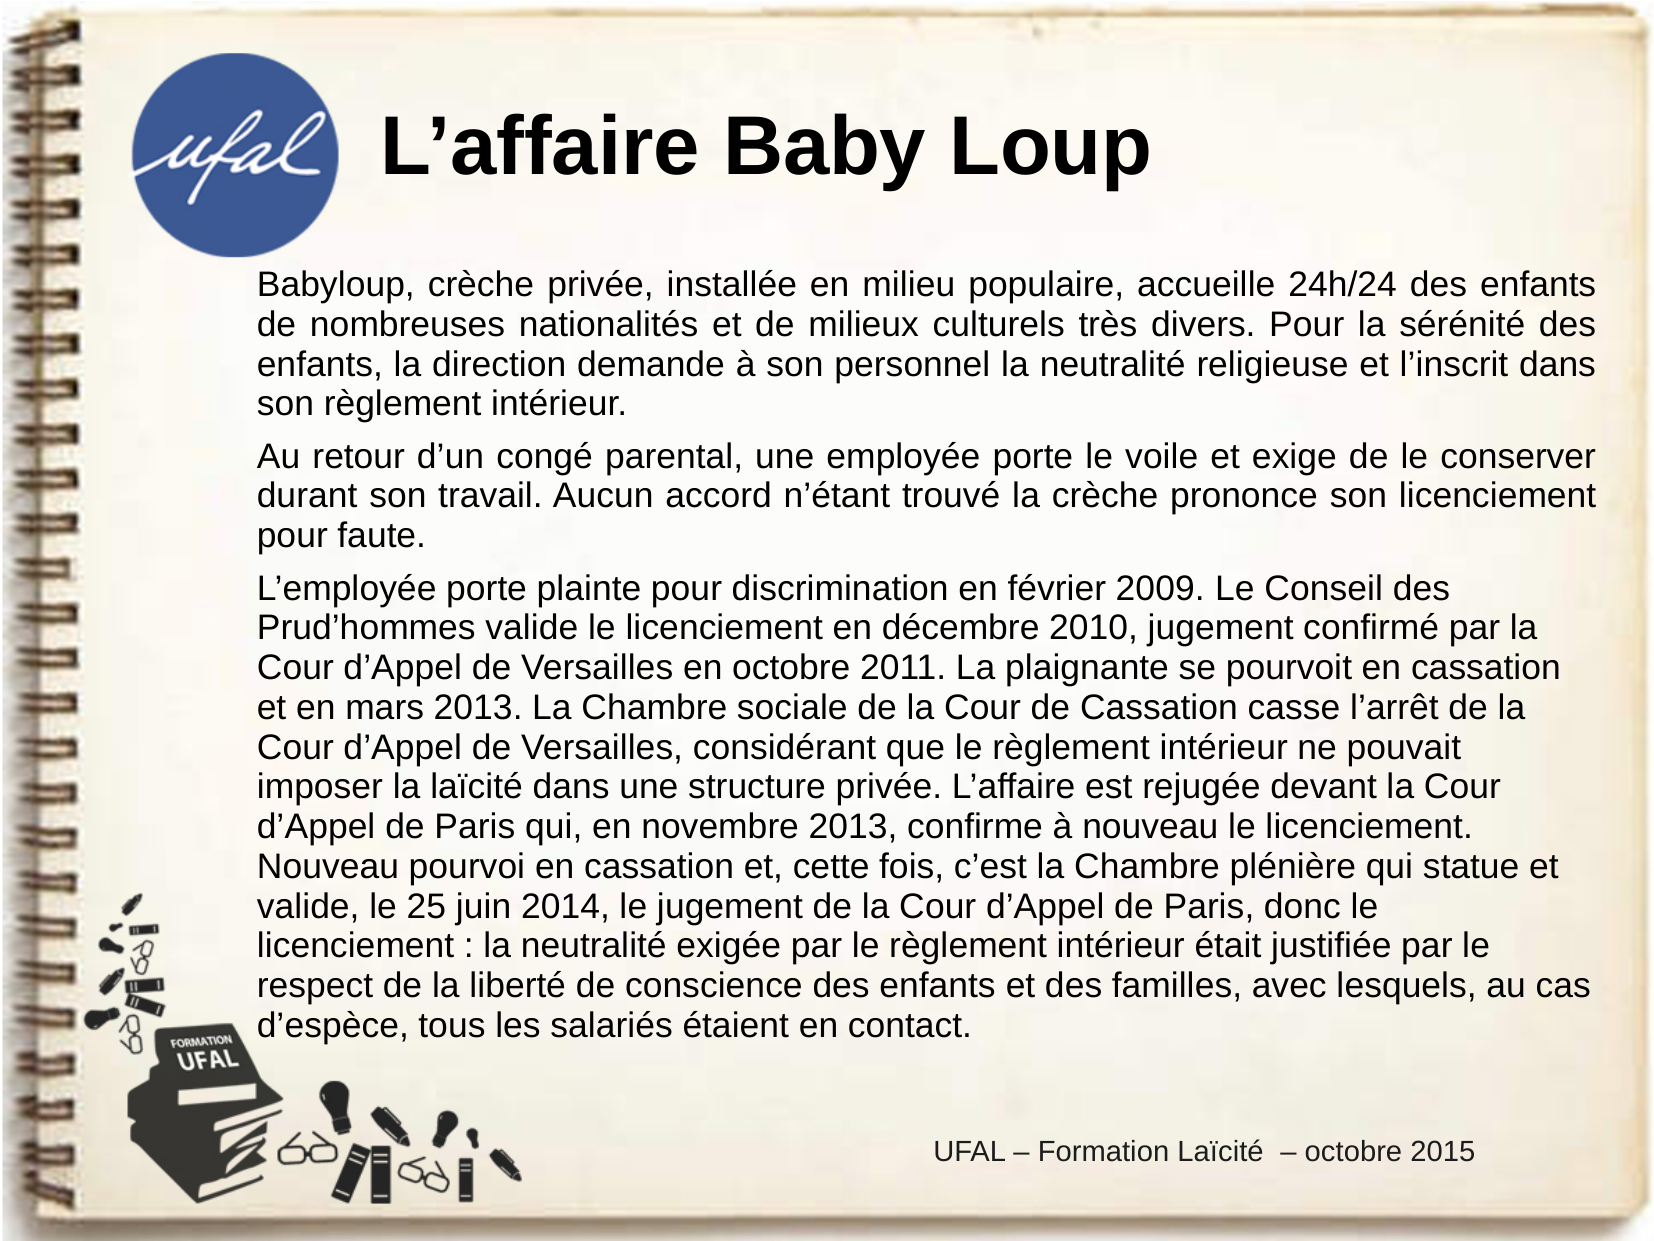

L’affaire Baby Loup
Babyloup, crèche privée, installée en milieu populaire, accueille 24h/24 des enfants de nombreuses nationalités et de milieux culturels très divers. Pour la sérénité des enfants, la direction demande à son personnel la neutralité religieuse et l’inscrit dans son règlement intérieur.
Au retour d’un congé parental, une employée porte le voile et exige de le conserver durant son travail. Aucun accord n’étant trouvé la crèche prononce son licenciement pour faute.
L’employée porte plainte pour discrimination en février 2009. Le Conseil des Prud’hommes valide le licenciement en décembre 2010, jugement confirmé par la Cour d’Appel de Versailles en octobre 2011. La plaignante se pourvoit en cassation et en mars 2013. La Chambre sociale de la Cour de Cassation casse l’arrêt de la Cour d’Appel de Versailles, considérant que le règlement intérieur ne pouvait imposer la laïcité dans une structure privée. L’affaire est rejugée devant la Cour d’Appel de Paris qui, en novembre 2013, confirme à nouveau le licenciement. Nouveau pourvoi en cassation et, cette fois, c’est la Chambre plénière qui statue et valide, le 25 juin 2014, le jugement de la Cour d’Appel de Paris, donc le licenciement : la neutralité exigée par le règlement intérieur était justifiée par le respect de la liberté de conscience des enfants et des familles, avec lesquels, au cas d’espèce, tous les salariés étaient en contact.
UFAL – Formation Laïcité – octobre 2015